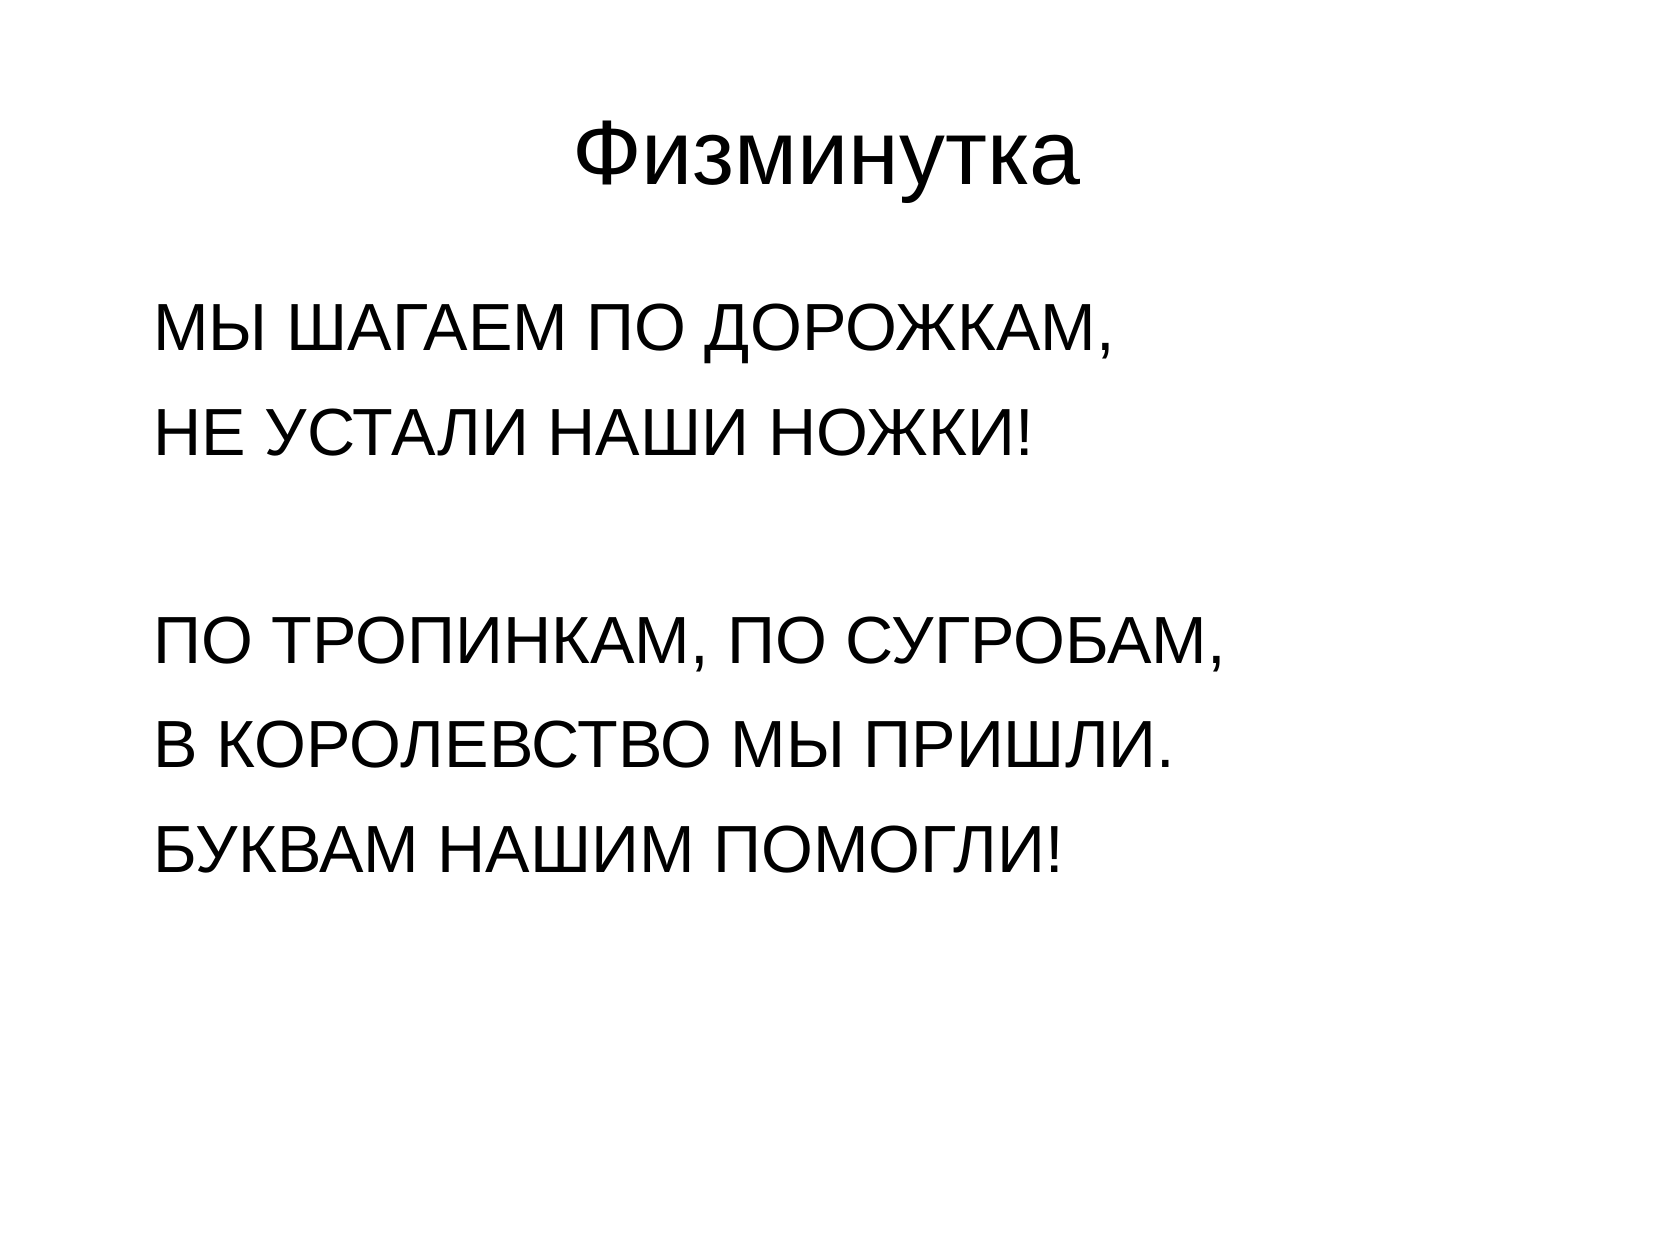

# Физминутка
МЫ ШАГАЕМ ПО ДОРОЖКАМ,
НЕ УСТАЛИ НАШИ НОЖКИ!
ПО ТРОПИНКАМ, ПО СУГРОБАМ,
В КОРОЛЕВСТВО МЫ ПРИШЛИ.
БУКВАМ НАШИМ ПОМОГЛИ!